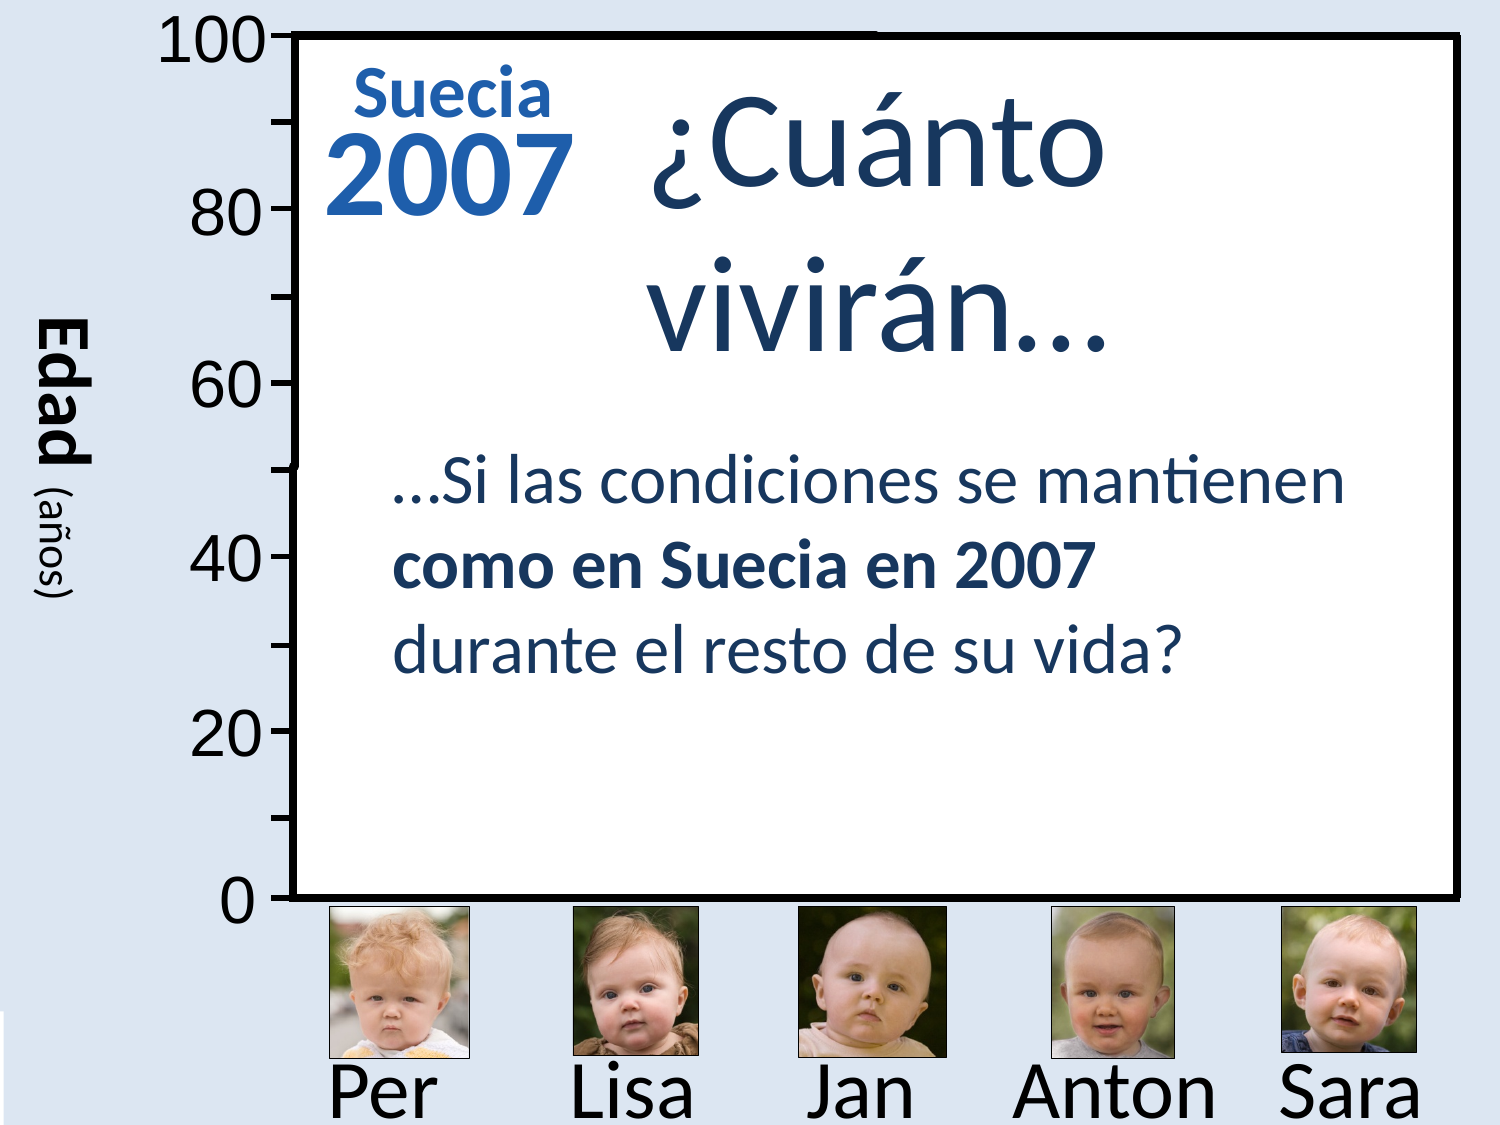

100
80
60
40
20
0
Suecia
¿Cuánto vivirán…
2007
Edad (años)
…Si las condiciones se mantienen como en Suecia en 2007
durante el resto de su vida?
Per
Lisa
Jan
Anton
Sara